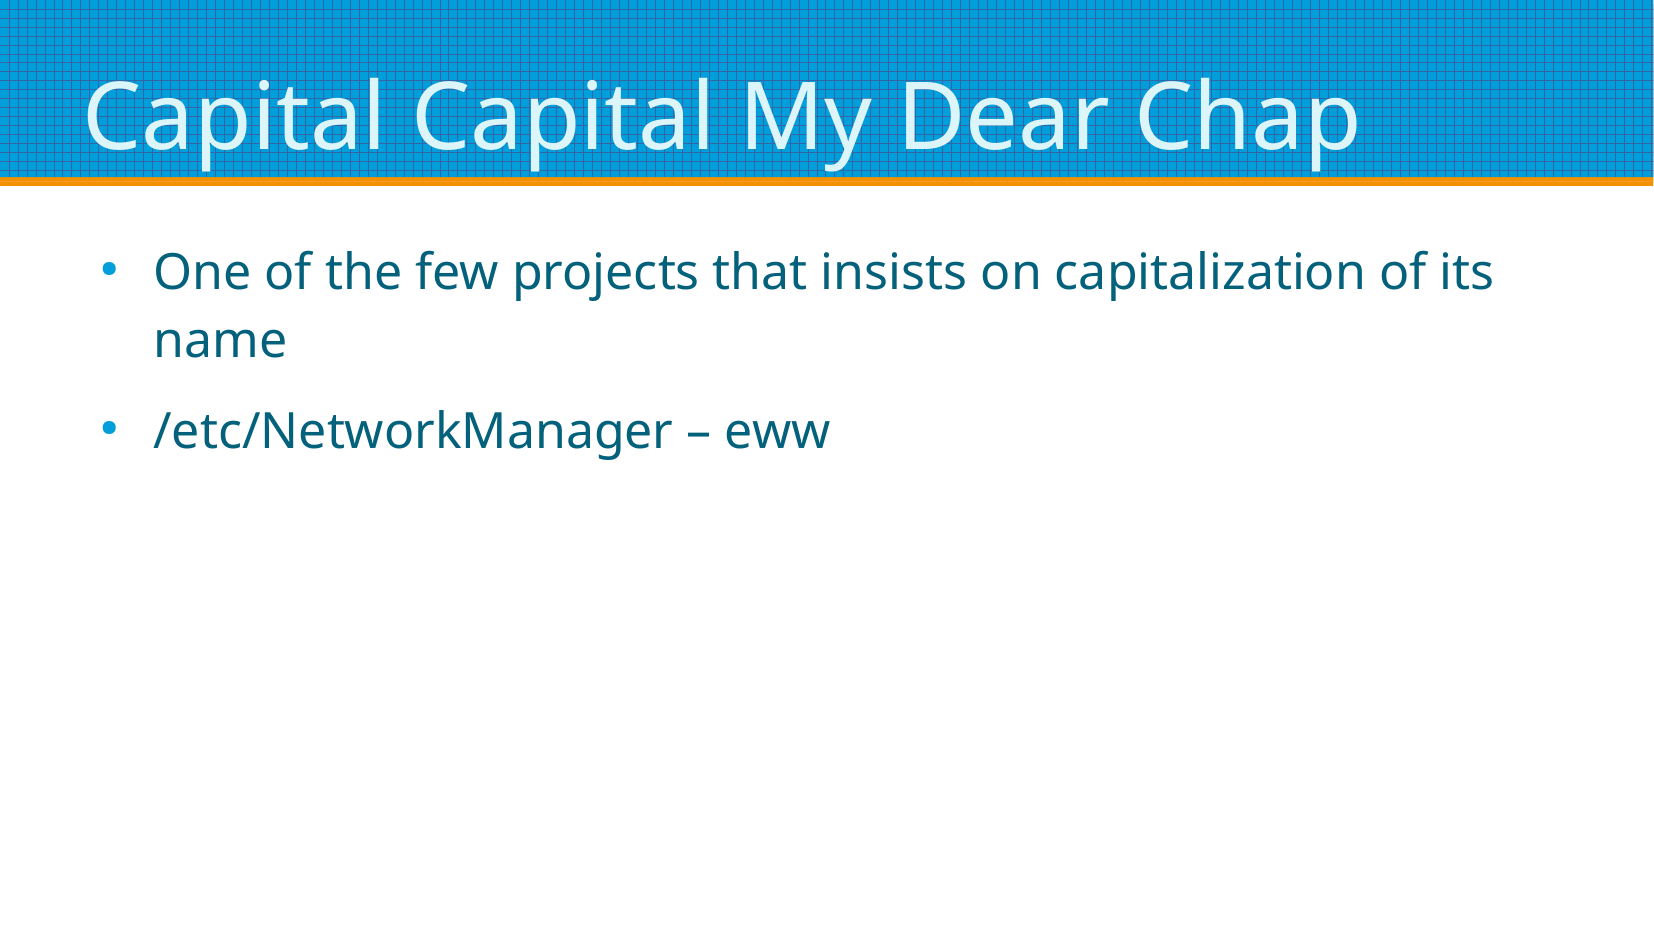

# Capital Capital My Dear Chap
One of the few projects that insists on capitalization of its name
/etc/NetworkManager – eww